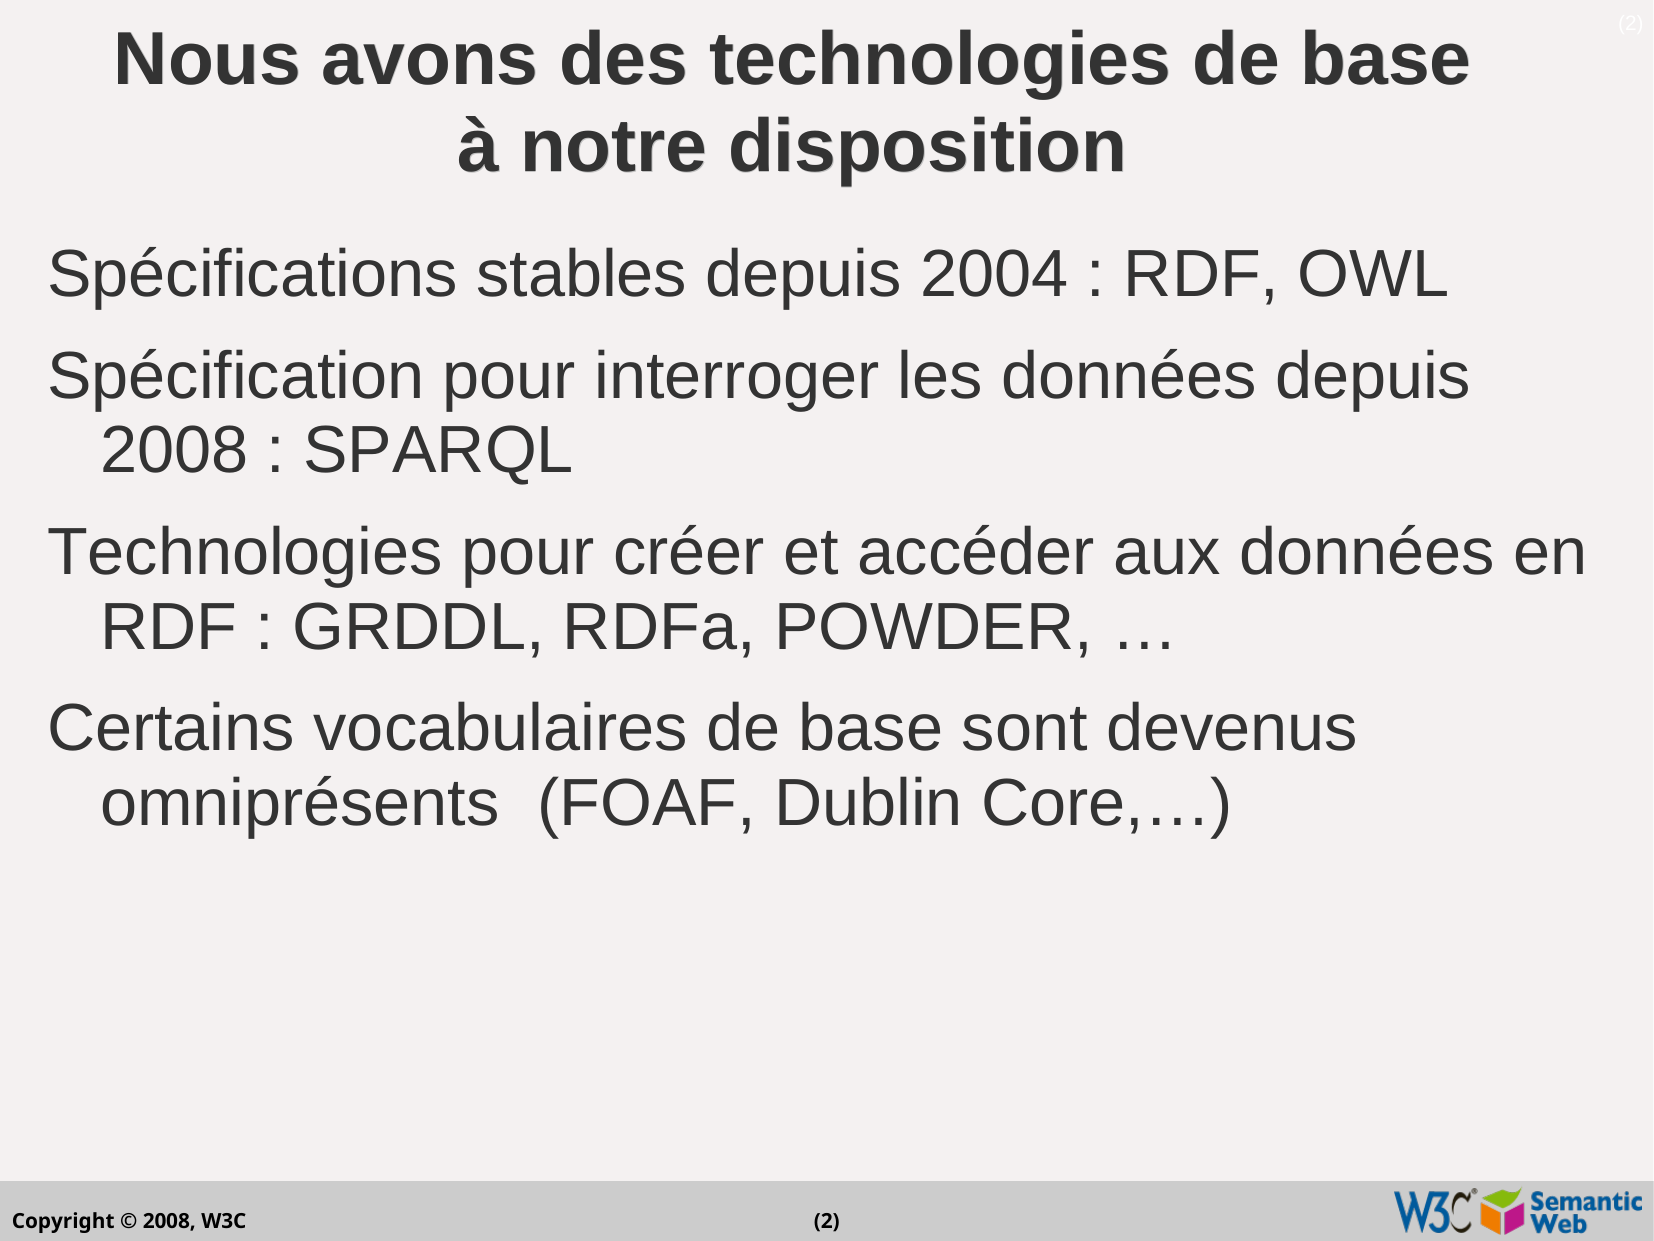

# Nous avons des technologies de base à notre disposition
Spécifications stables depuis 2004 : RDF, OWL
Spécification pour interroger les données depuis 2008 : SPARQL
Technologies pour créer et accéder aux données en RDF : GRDDL, RDFa, POWDER, …
Certains vocabulaires de base sont devenus omniprésents (FOAF, Dublin Core,…)